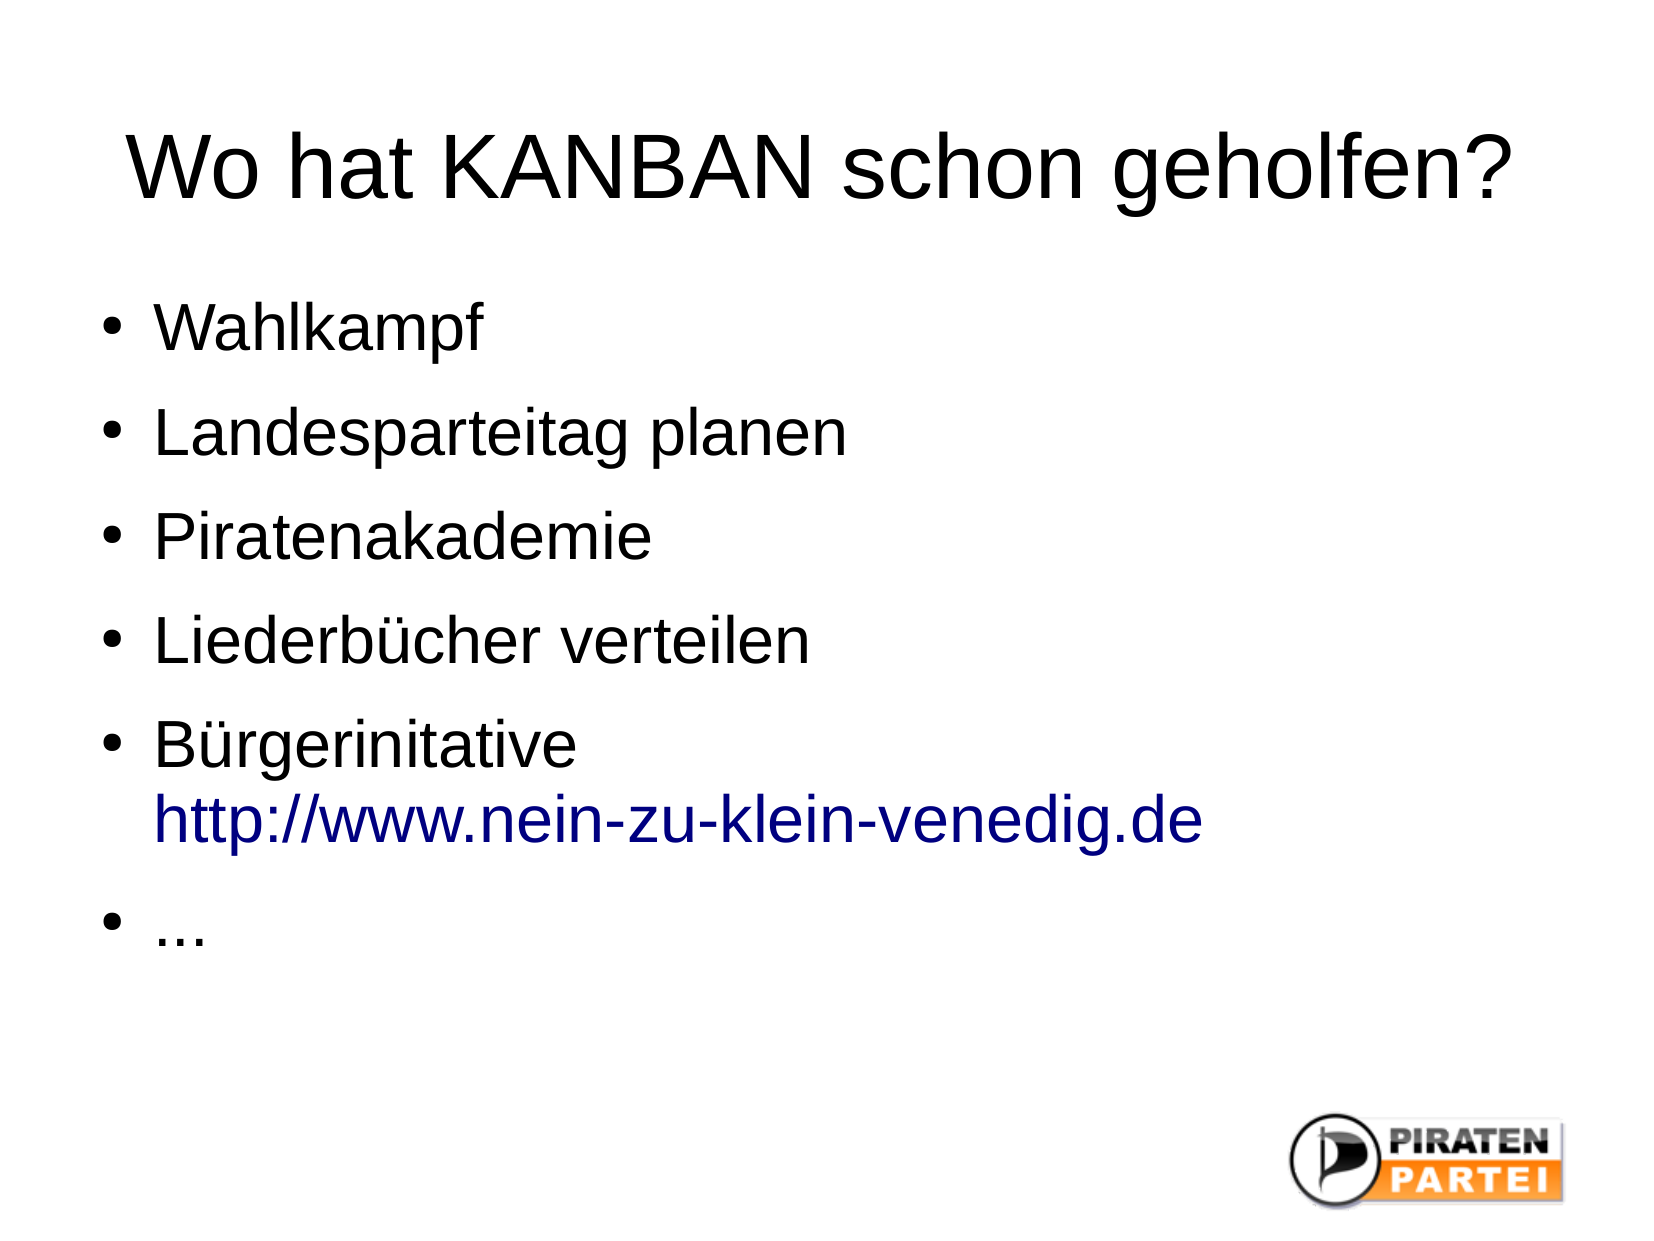

# Wo hat KANBAN schon geholfen?
Wahlkampf
Landesparteitag planen
Piratenakademie
Liederbücher verteilen
Bürgerinitative
http://www.nein-zu-klein-venedig.de
...